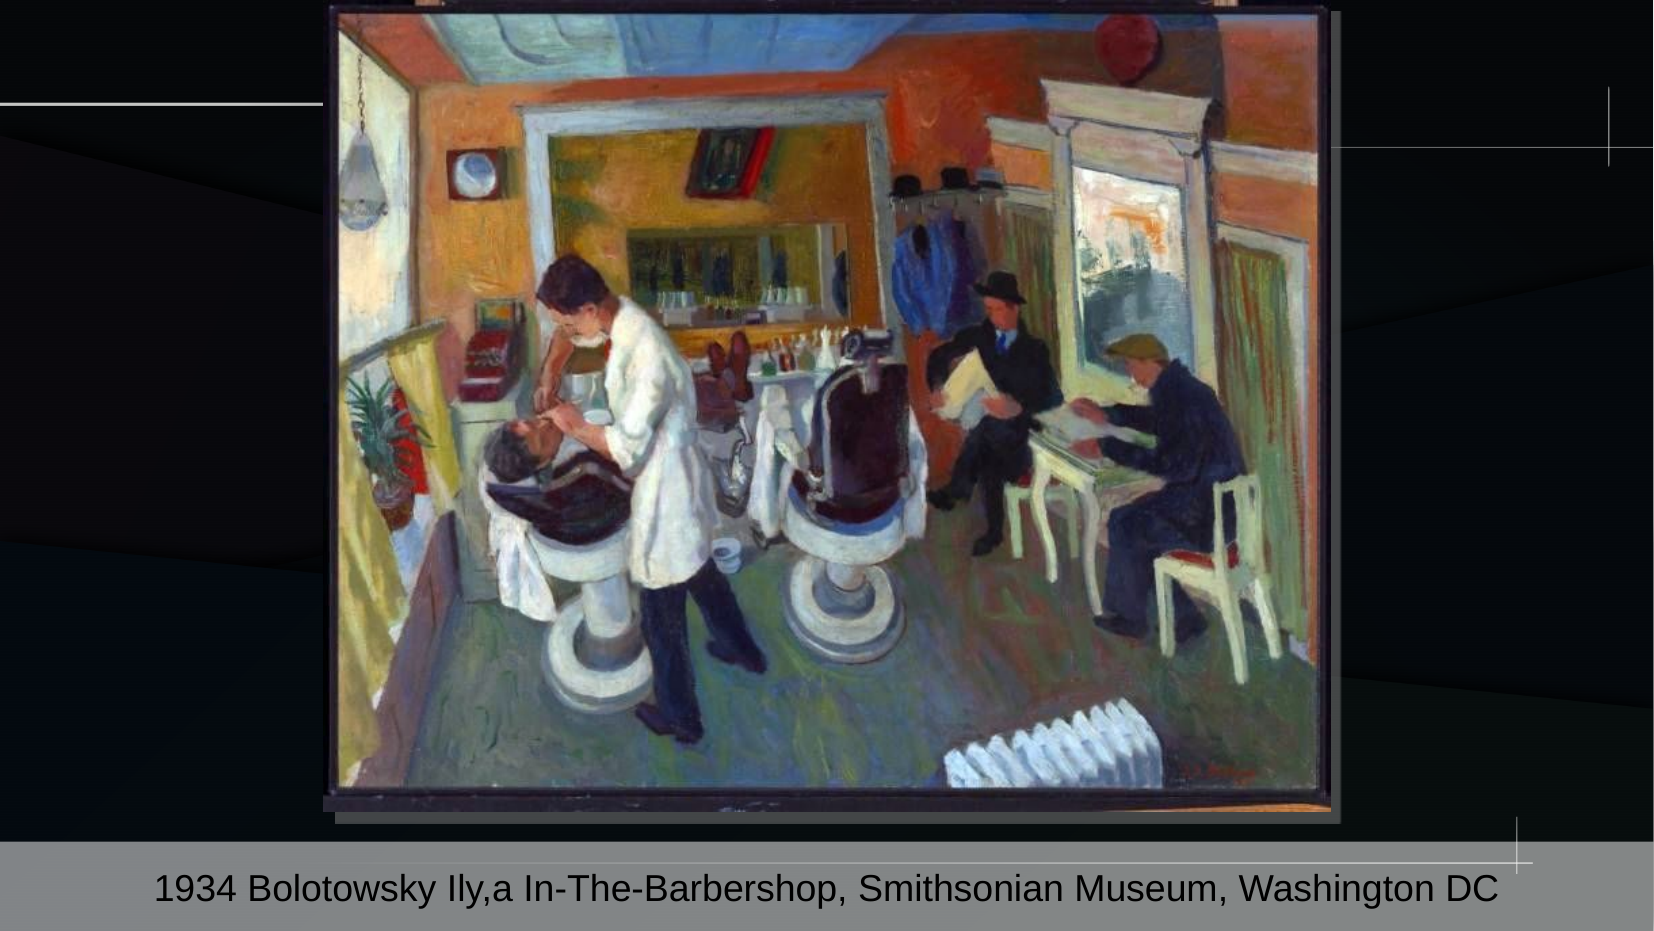

1934 Bolotowsky Ily,a In-The-Barbershop, Smithsonian Museum, Washington DC